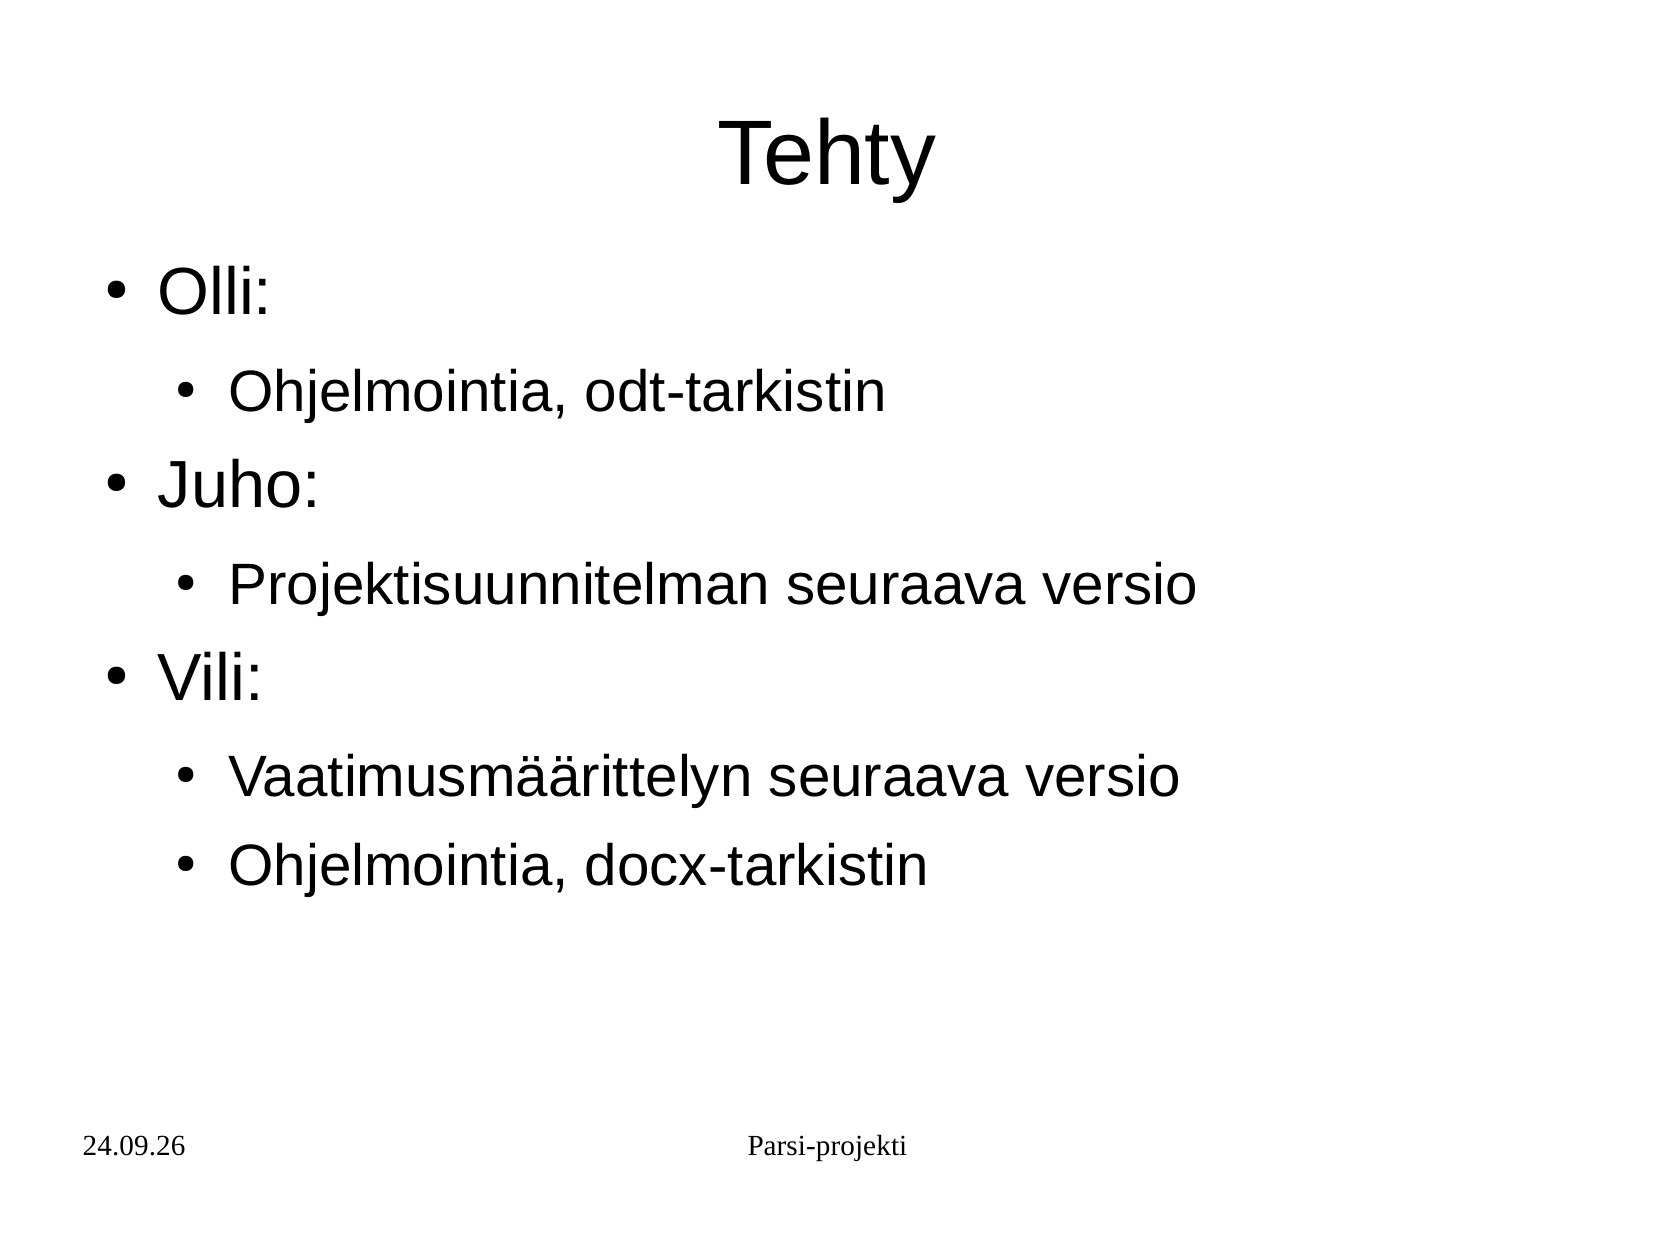

# Tehty
Olli:
Ohjelmointia, odt-tarkistin
Juho:
Projektisuunnitelman seuraava versio
Vili:
Vaatimusmäärittelyn seuraava versio
Ohjelmointia, docx-tarkistin
Parsi-projekti